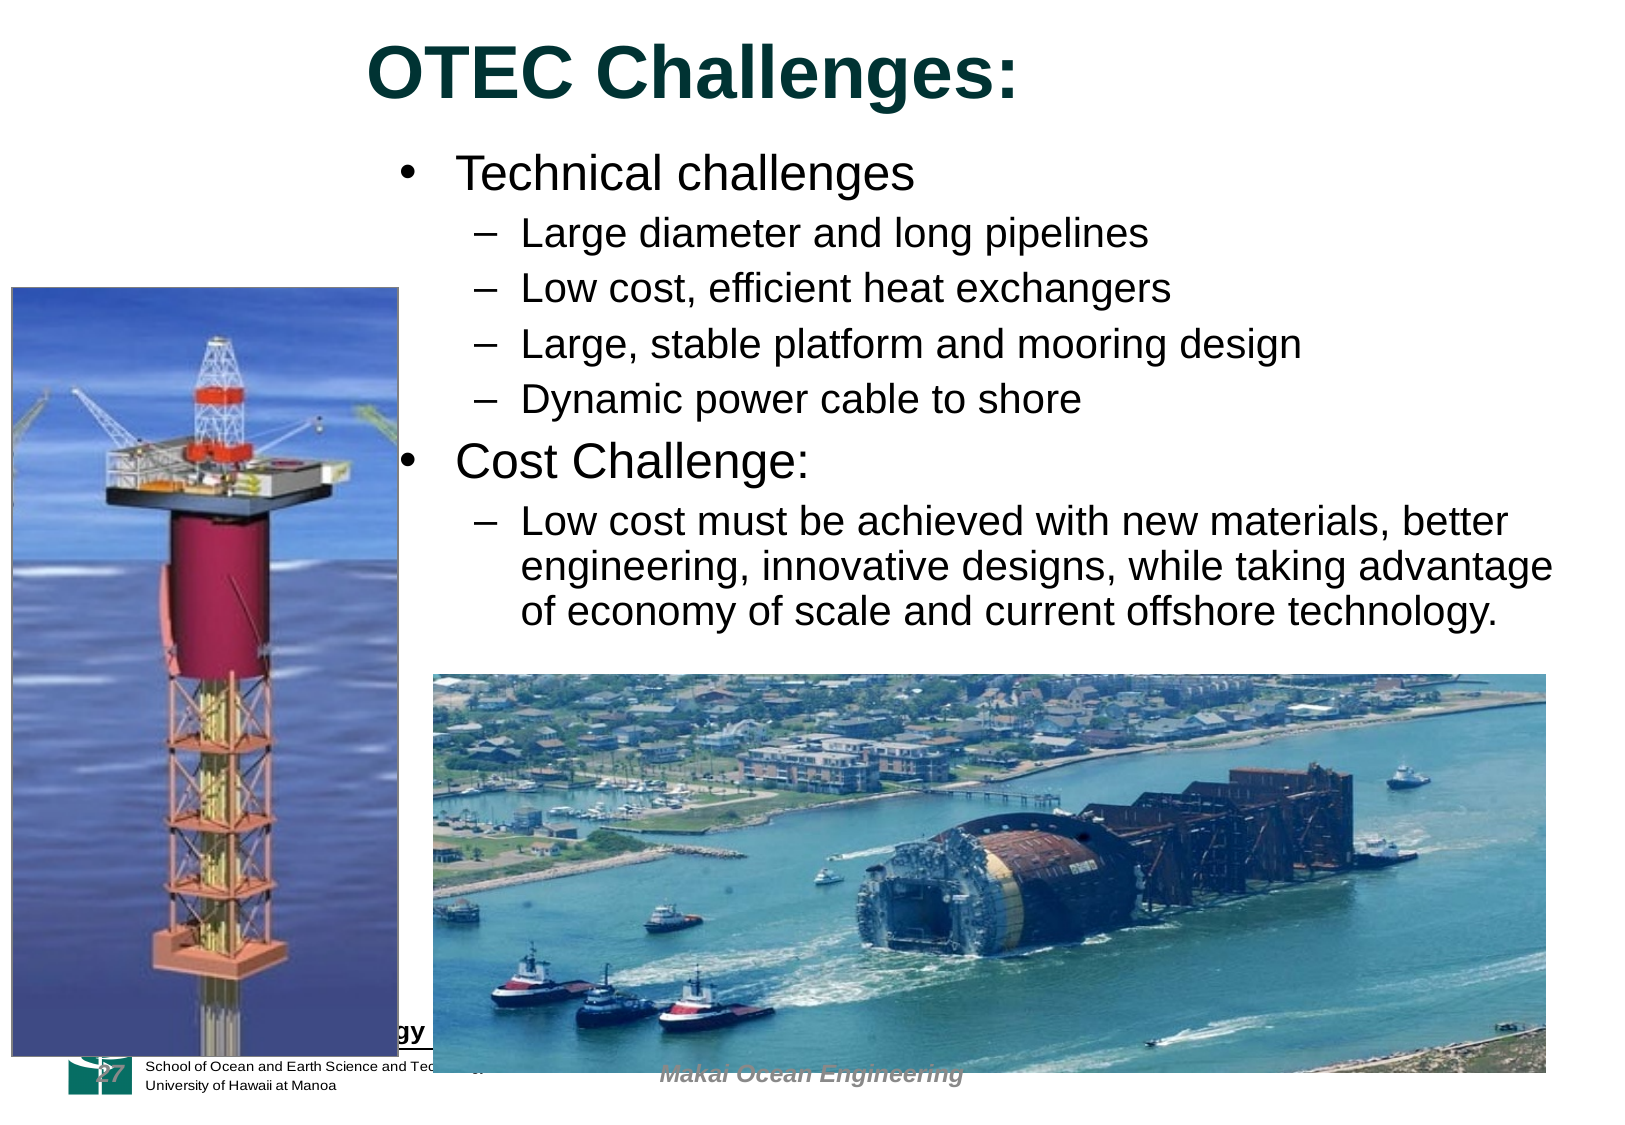

# OTEC Challenges:
Technical challenges
Large diameter and long pipelines
Low cost, efficient heat exchangers
Large, stable platform and mooring design
Dynamic power cable to shore
Cost Challenge:
Low cost must be achieved with new materials, better engineering, innovative designs, while taking advantage of economy of scale and current offshore technology.
Makai Ocean Engineering